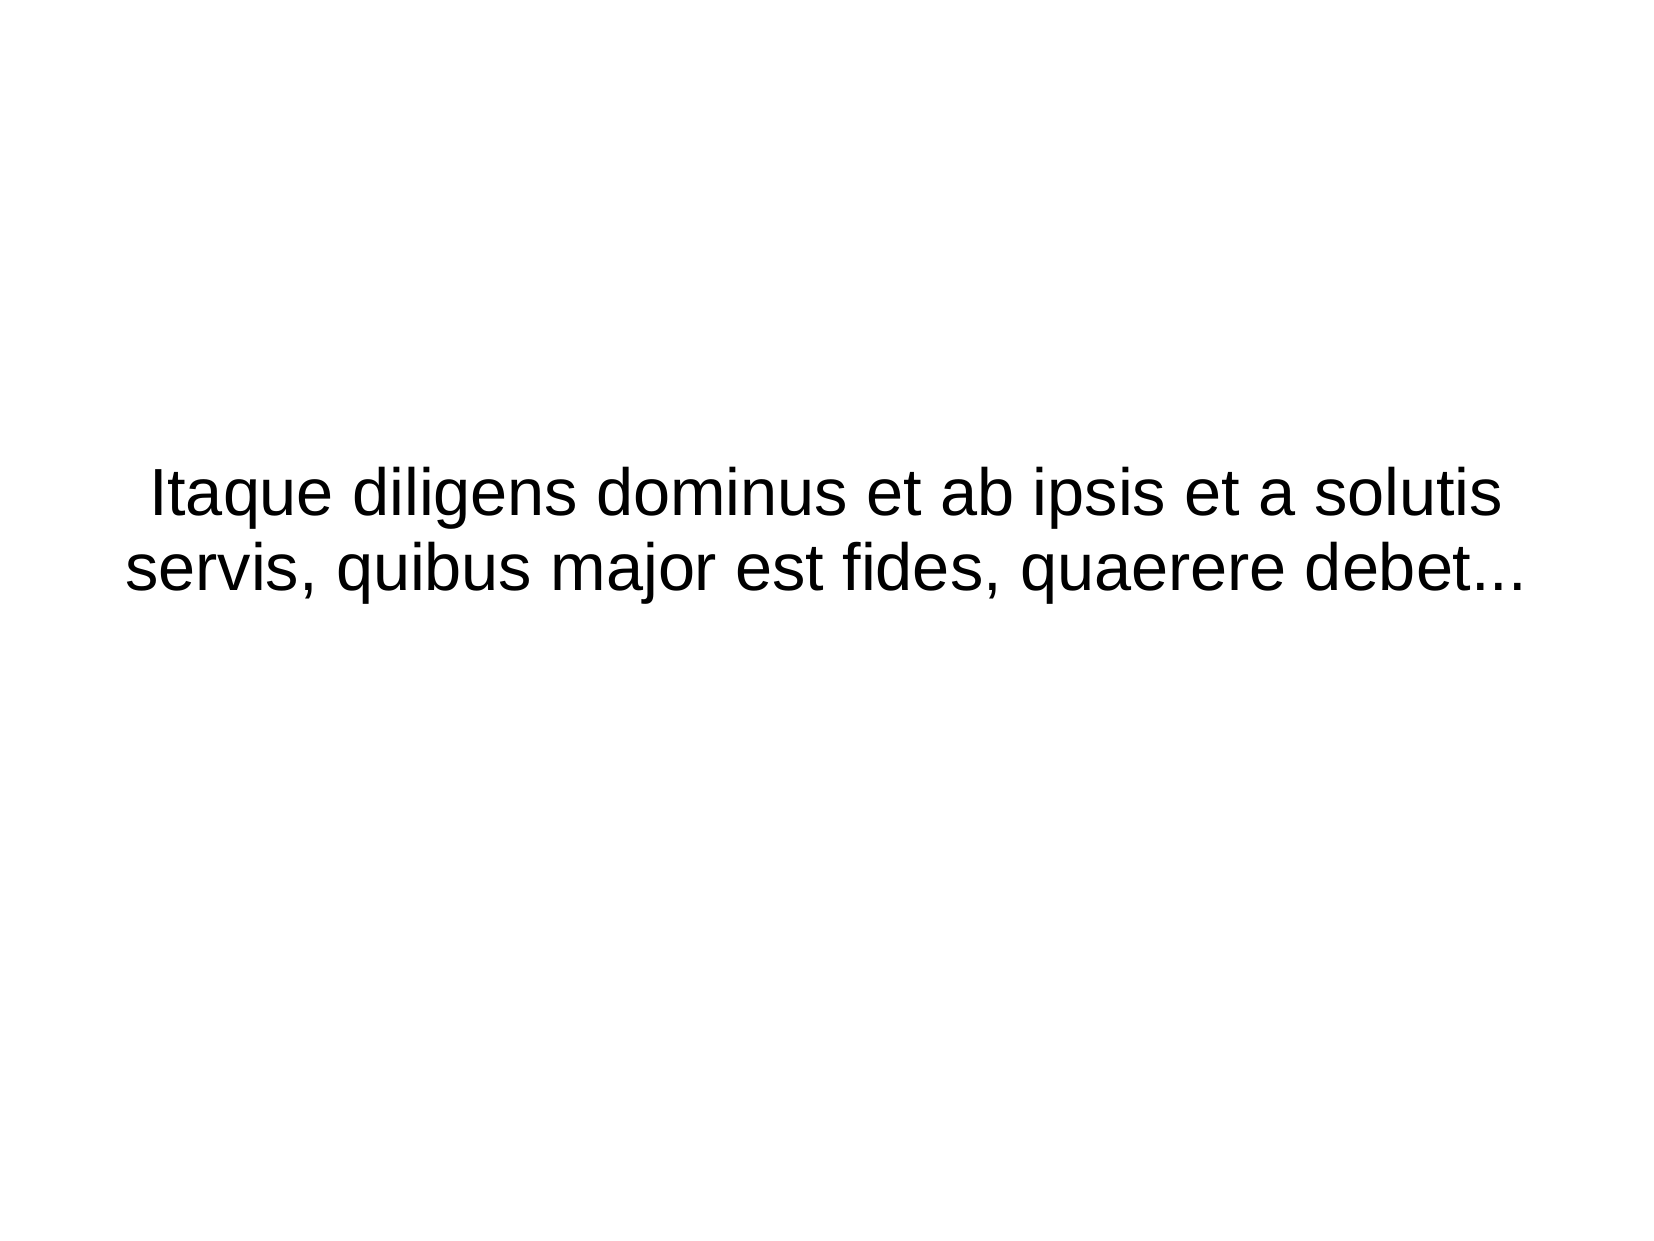

# Itaque diligens dominus et ab ipsis et a solutis servis, quibus major est fides, quaerere debet...